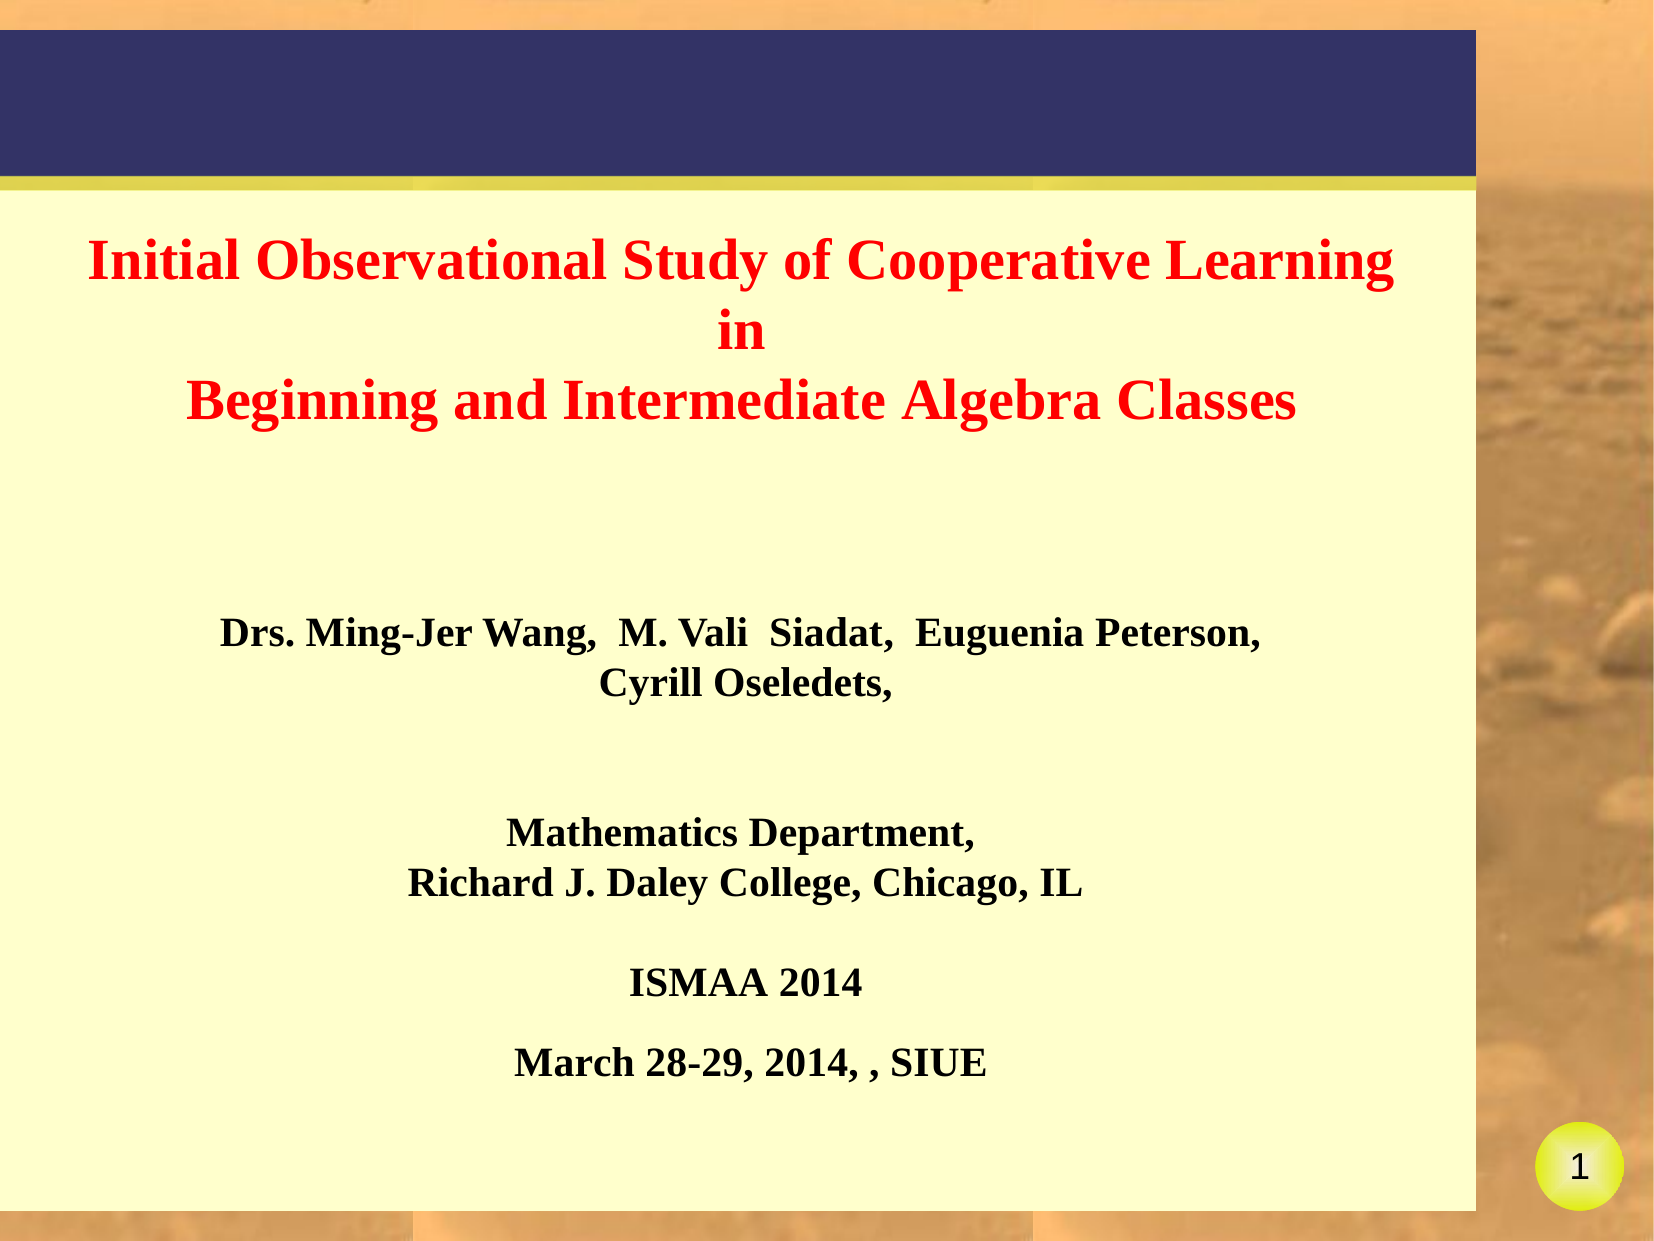

Initial Observational Study of Cooperative Learning in
Beginning and Intermediate Algebra Classes
Drs. Ming-Jer Wang, M. Vali Siadat, Euguenia Peterson,
Cyrill Oseledets,
Mathematics Department,
Richard J. Daley College, Chicago, IL
ISMAA 2014
 March 28-29, 2014, , SIUE